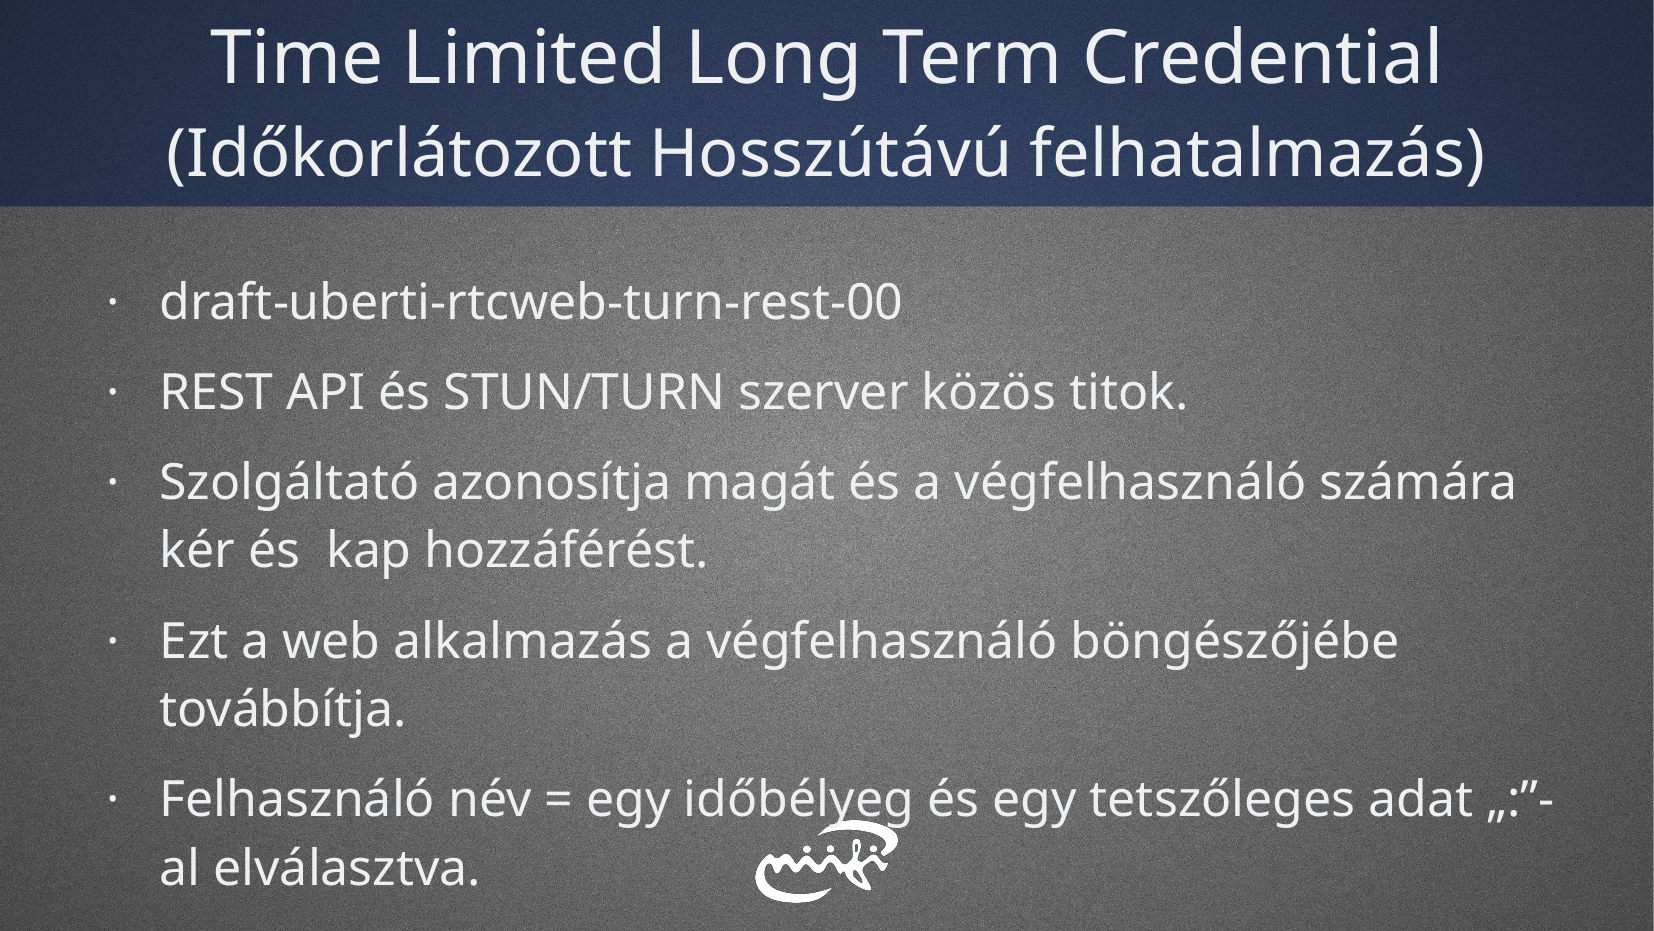

# Time Limited Long Term Credential (Időkorlátozott Hosszútávú felhatalmazás)
draft-uberti-rtcweb-turn-rest-00
REST API és STUN/TURN szerver közös titok.
Szolgáltató azonosítja magát és a végfelhasználó számára kér és kap hozzáférést.
Ezt a web alkalmazás a végfelhasználó böngészőjébe továbbítja.
Felhasználó név = egy időbélyeg és egy tetszőleges adat „:”-al elválasztva.